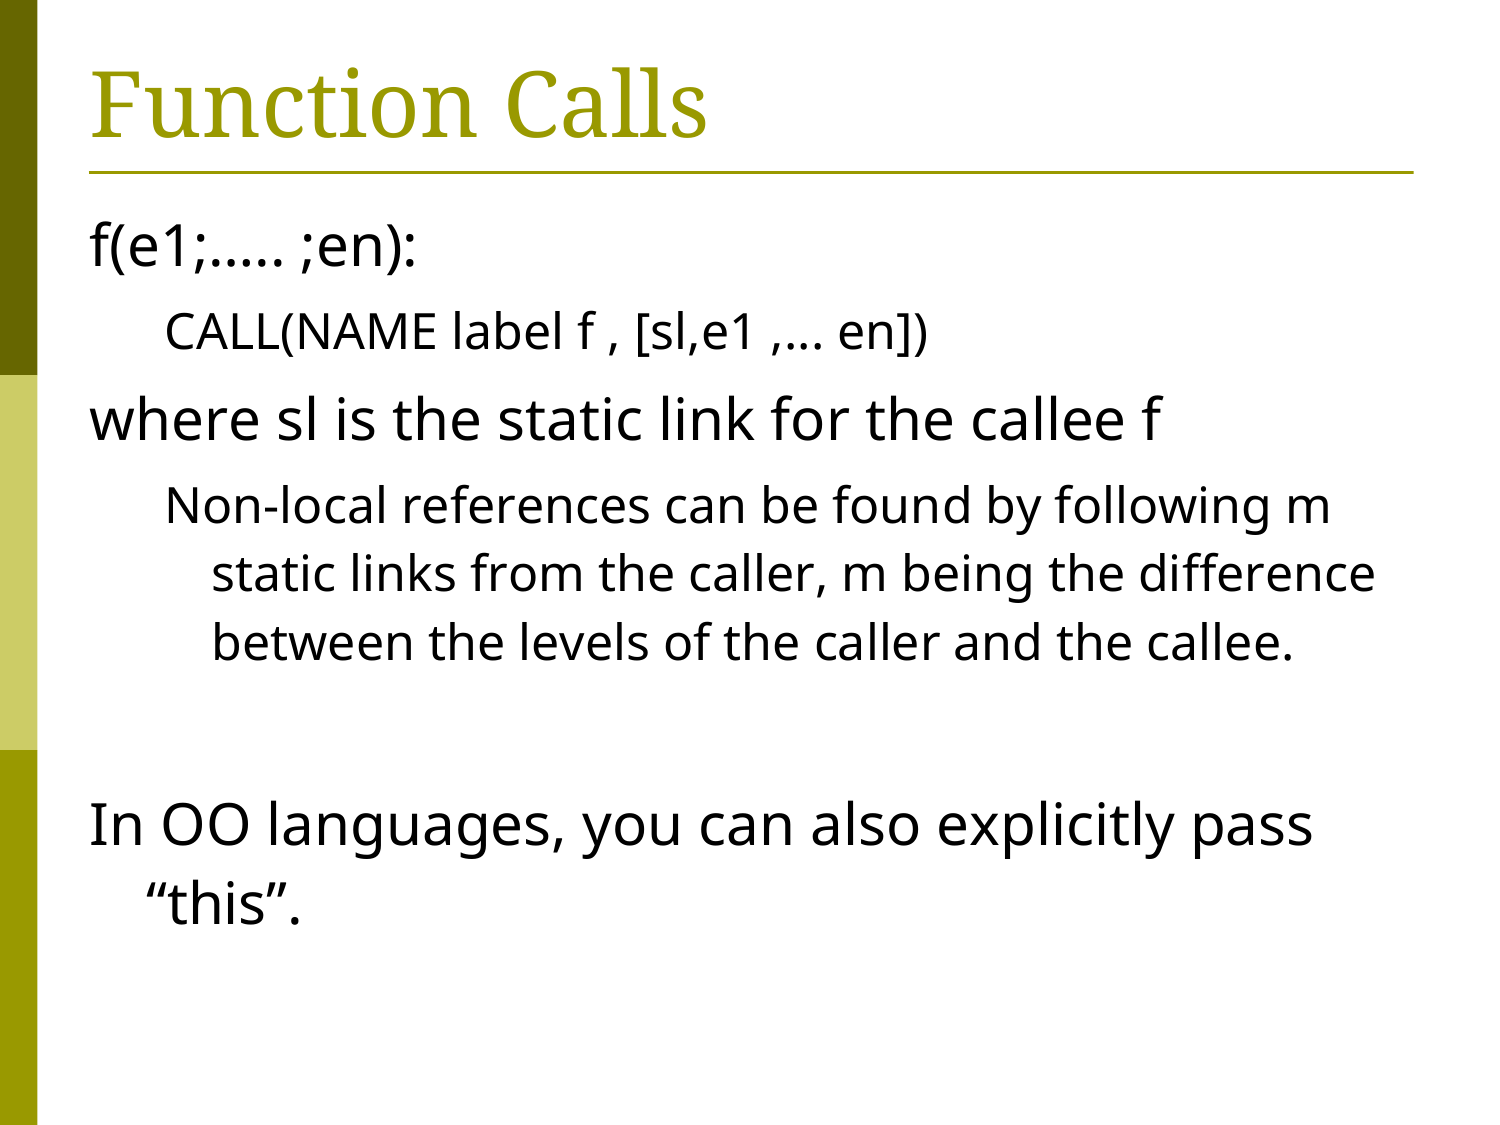

# Function Calls
f(e1;….. ;en):
CALL(NAME label f , [sl,e1 ,... en])
where sl is the static link for the callee f
Non-local references can be found by following m static links from the caller, m being the difference between the levels of the caller and the callee.
In OO languages, you can also explicitly pass “this”.